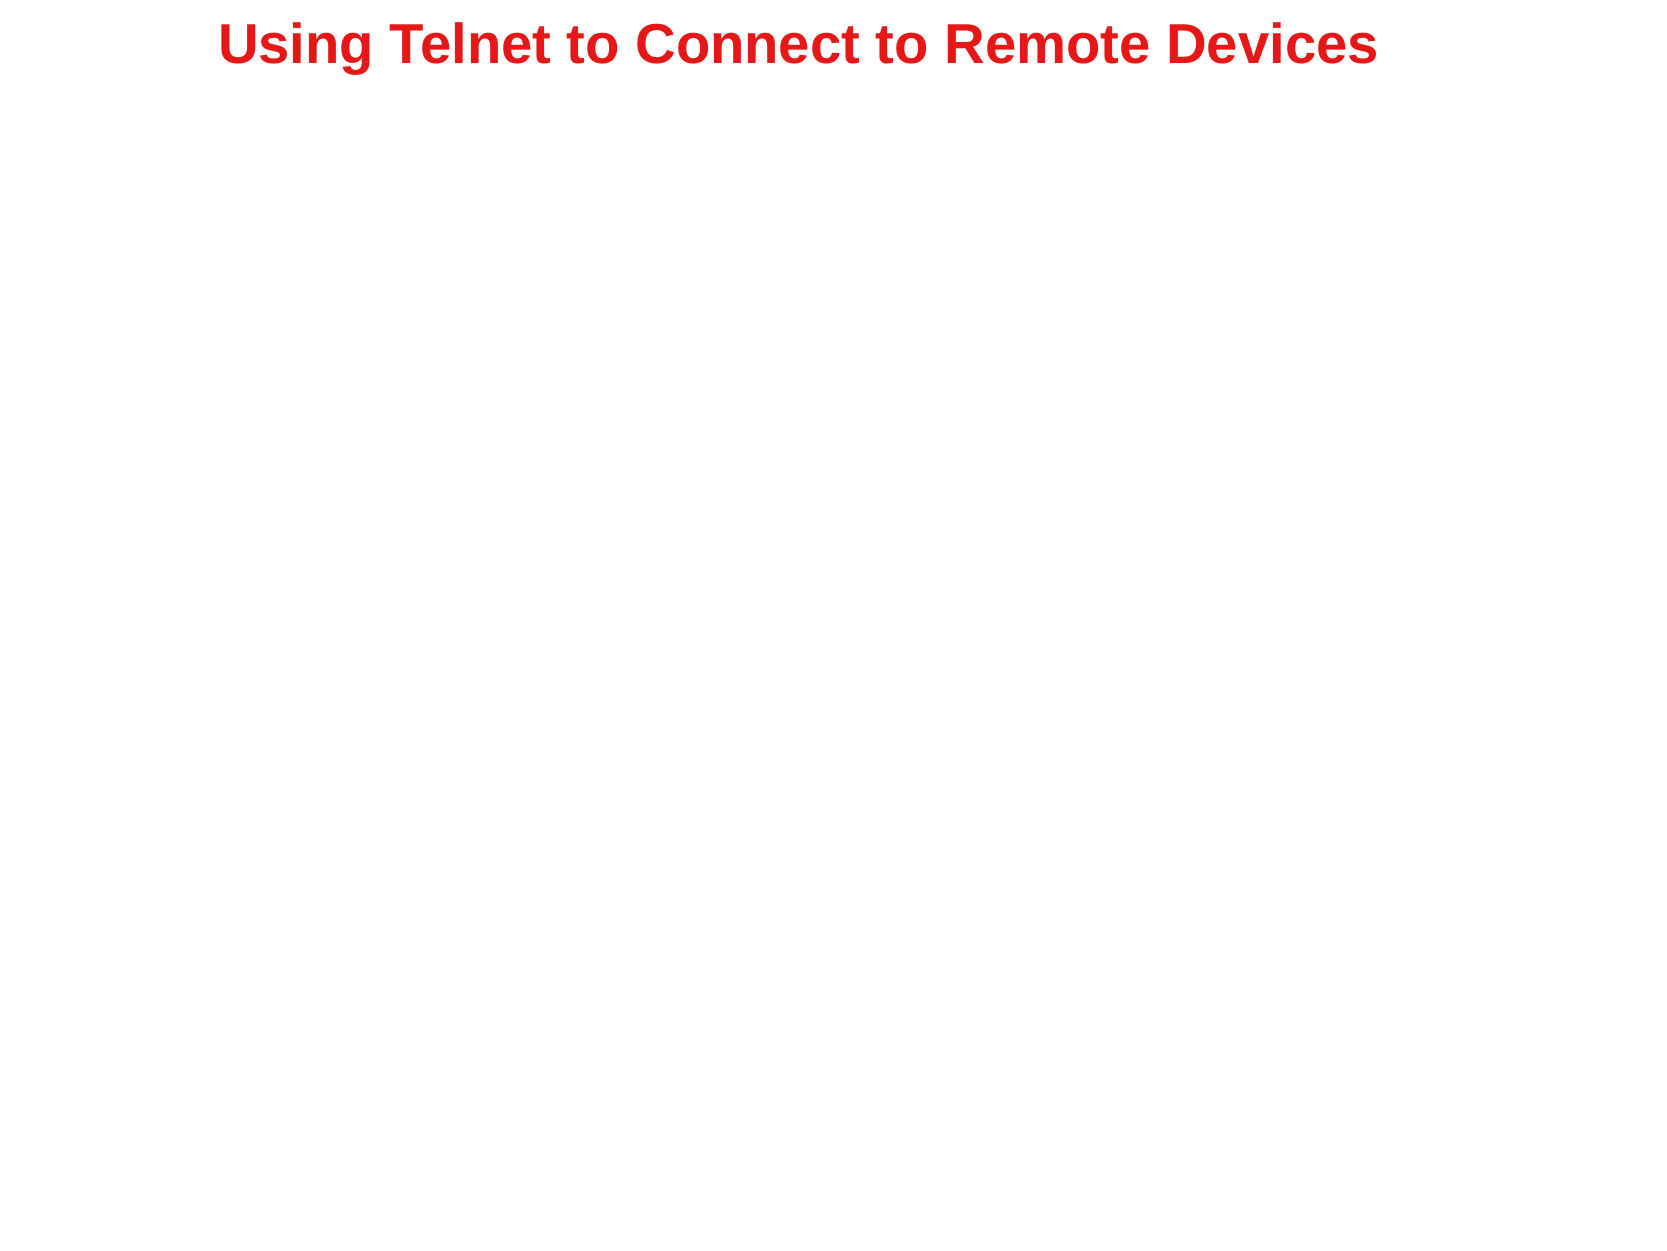

Using Telnet to Connect to Remote Devices